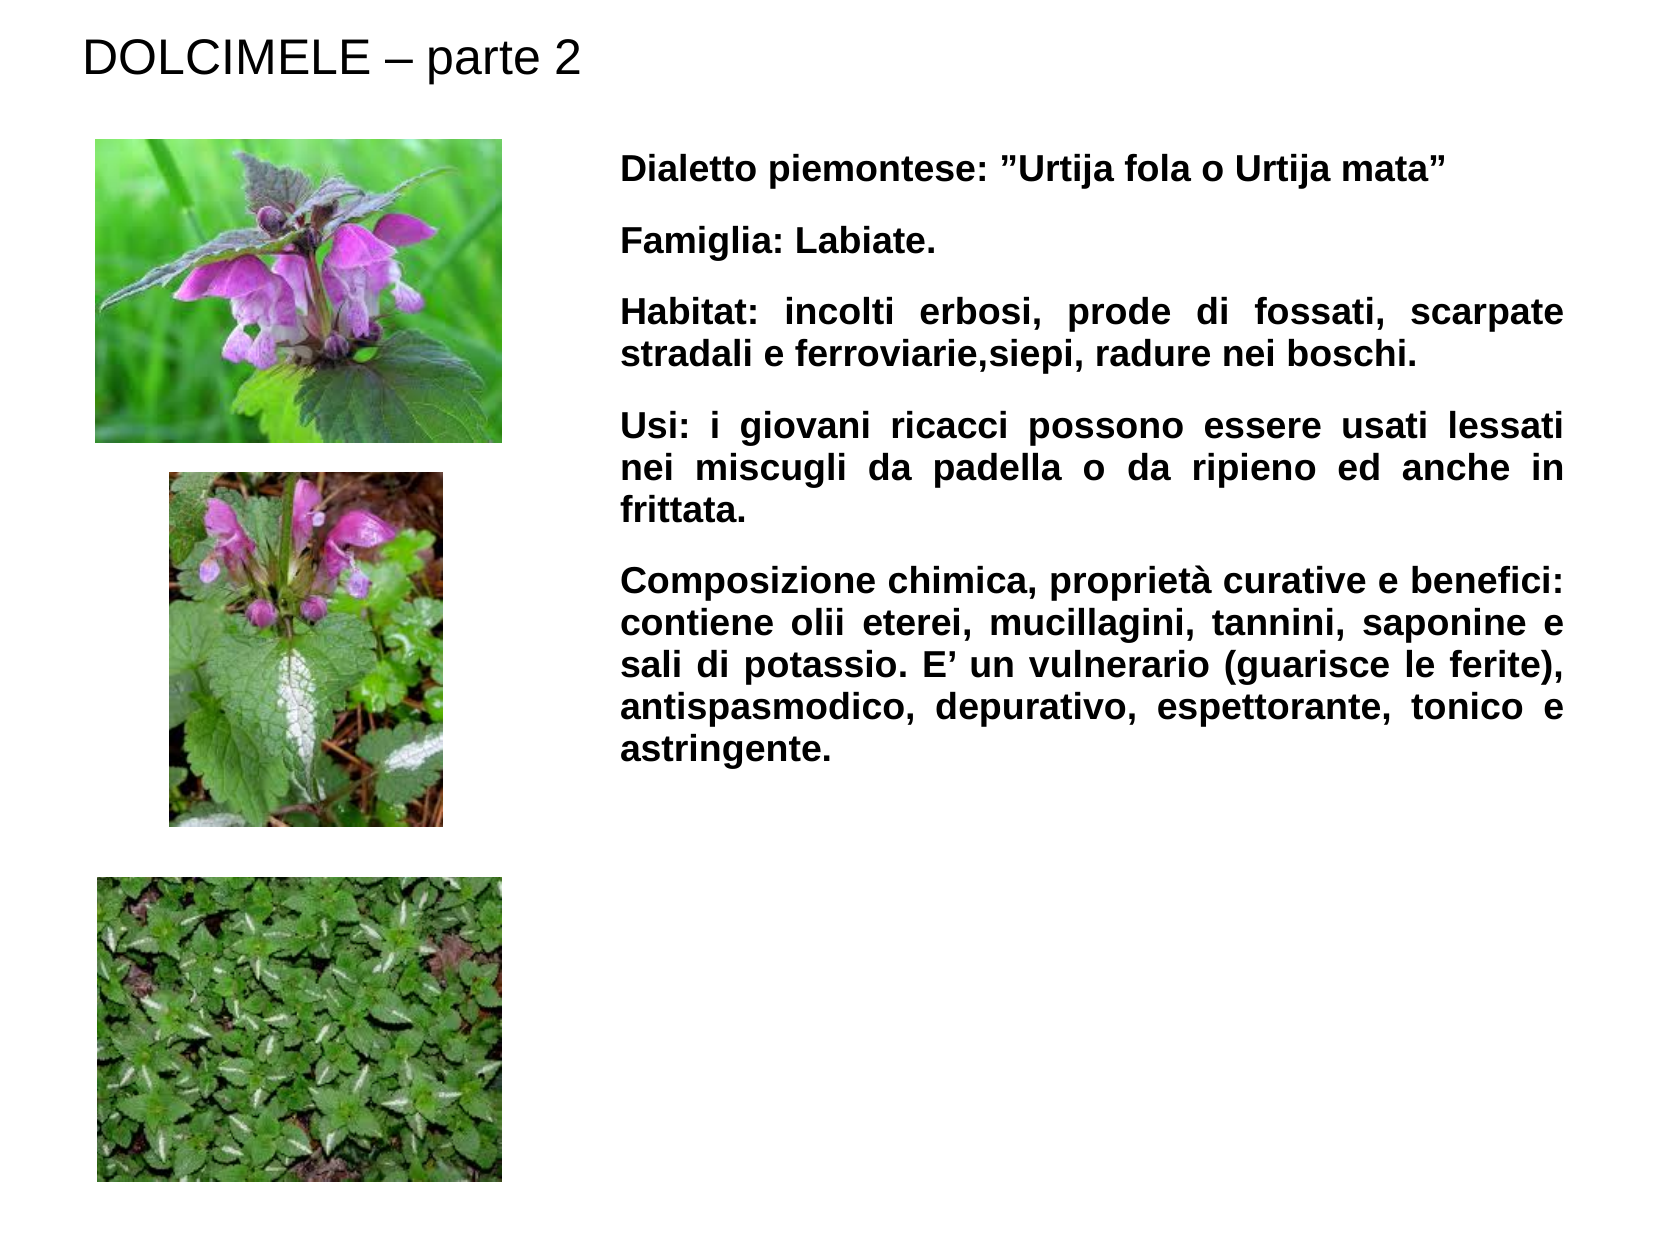

# DOLCIMELE – parte 2
Dialetto piemontese: ”Urtija fola o Urtija mata”
Famiglia: Labiate.
Habitat: incolti erbosi, prode di fossati, scarpate stradali e ferroviarie,siepi, radure nei boschi.
Usi: i giovani ricacci possono essere usati lessati nei miscugli da padella o da ripieno ed anche in frittata.
Composizione chimica, proprietà curative e benefici: contiene olii eterei, mucillagini, tannini, saponine e sali di potassio. E’ un vulnerario (guarisce le ferite), antispasmodico, depurativo, espettorante, tonico e astringente.